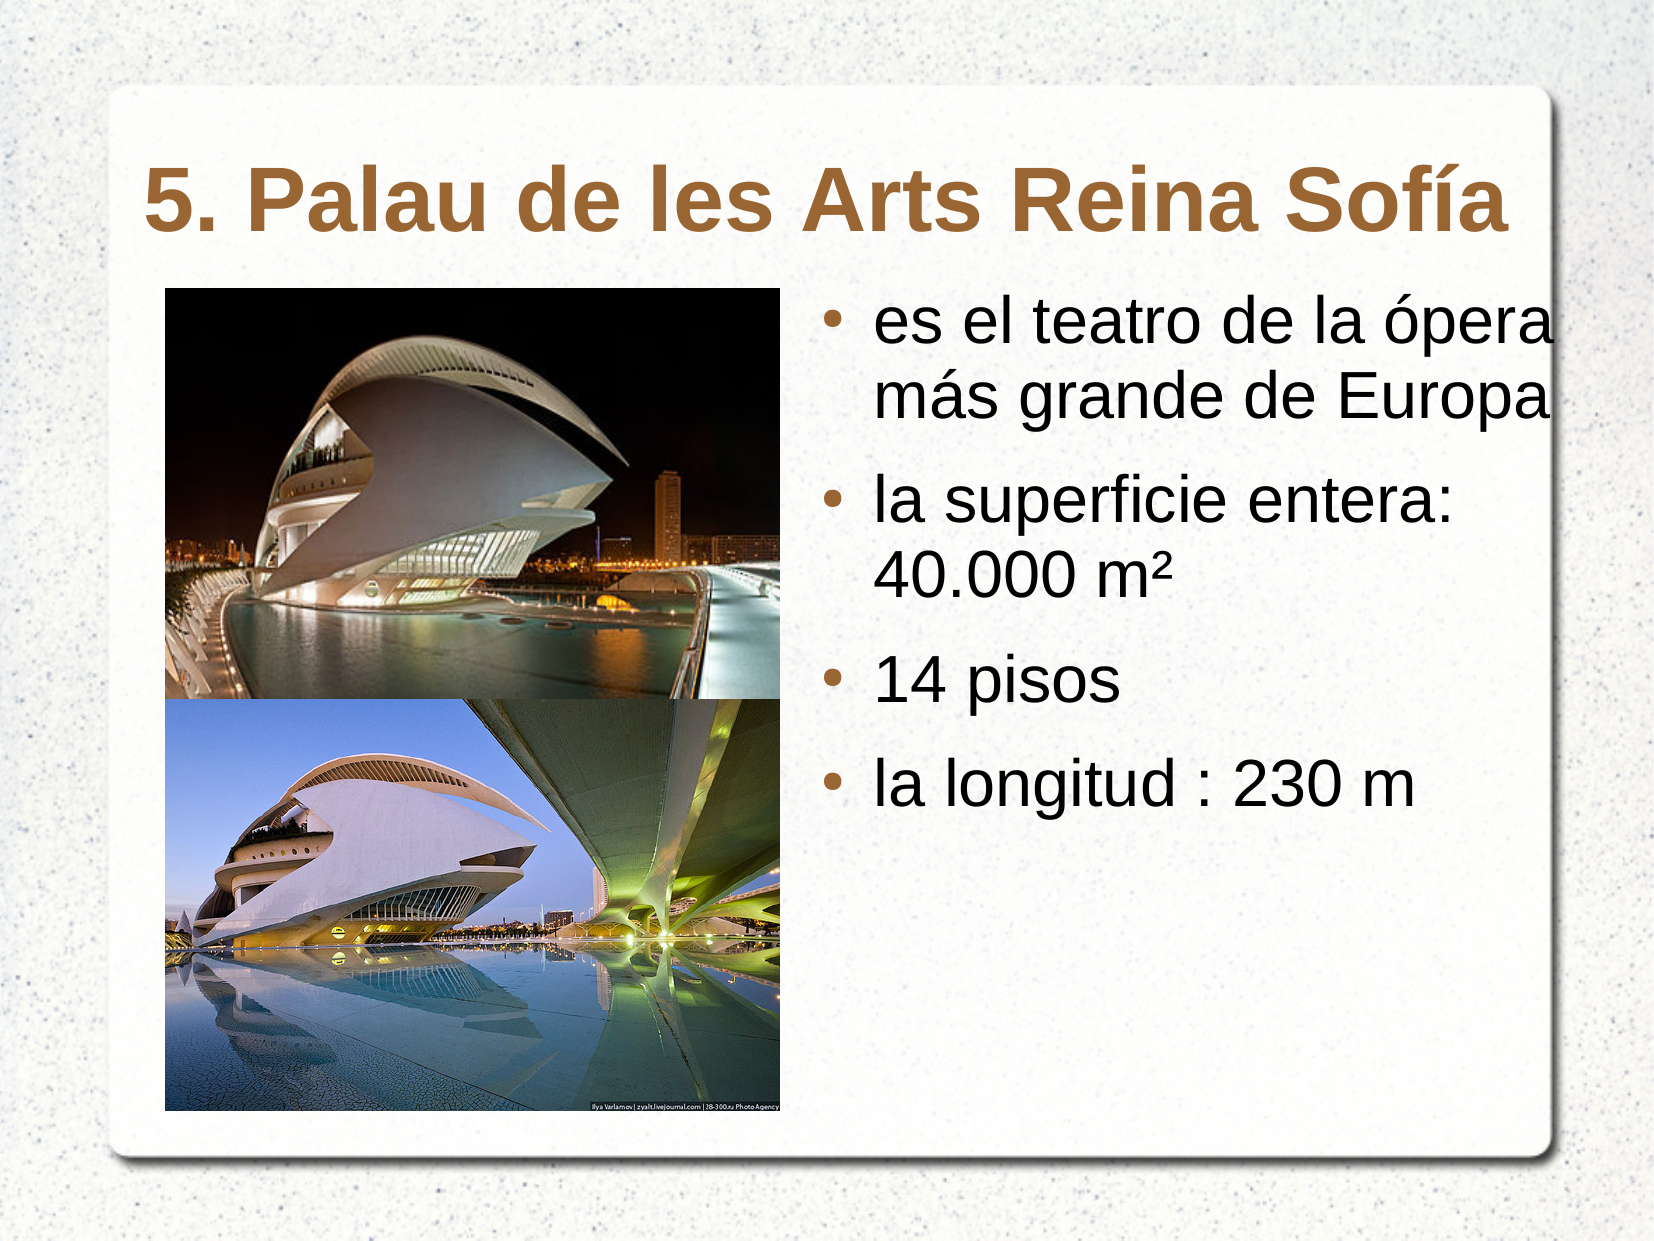

# 5. Palau de les Arts Reina Sofía
es el teatro de la ópera más grande de Europa
la superficie entera: 40.000 m²
14 pisos
la longitud : 230 m